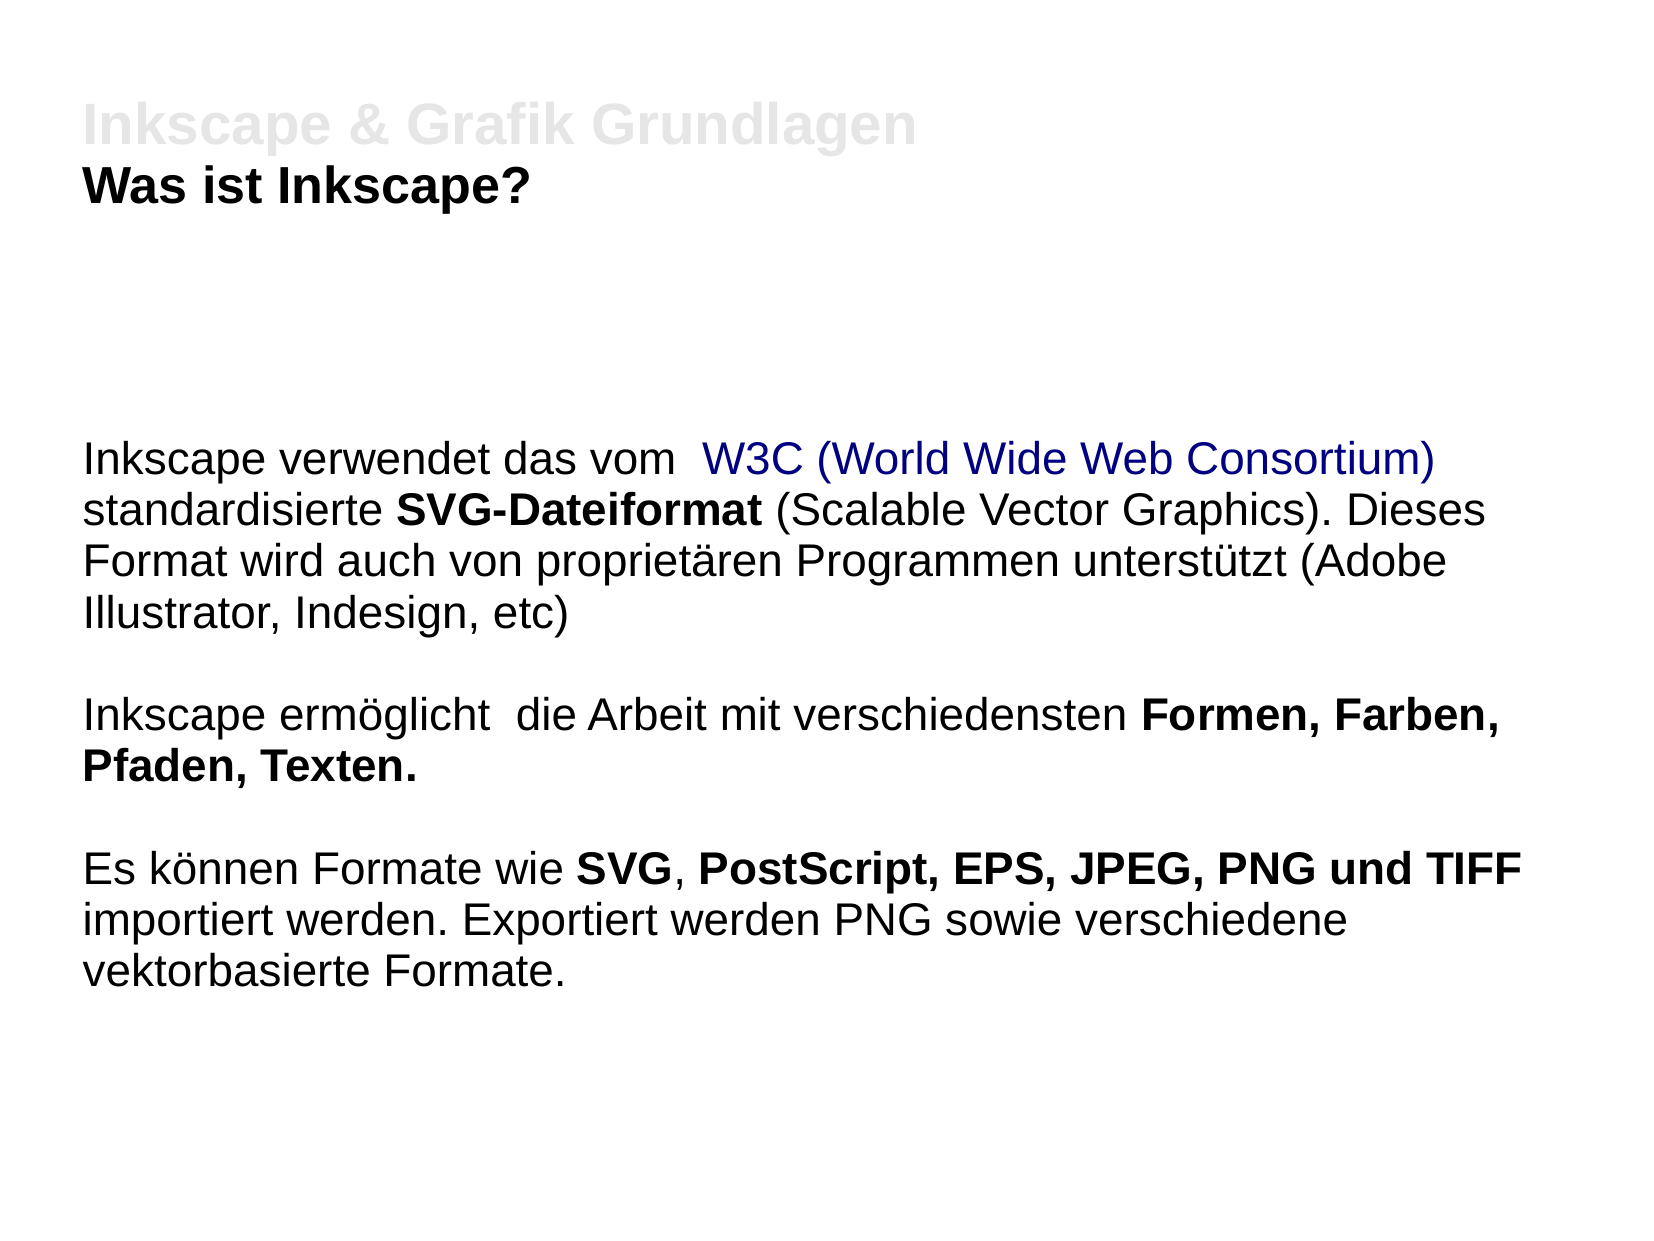

# Inkscape & Grafik Grundlagen Was ist Inkscape?
Inkscape verwendet das vom W3C (World Wide Web Consortium) standardisierte SVG-Dateiformat (Scalable Vector Graphics). Dieses Format wird auch von proprietären Programmen unterstützt (Adobe Illustrator, Indesign, etc)
Inkscape ermöglicht die Arbeit mit verschiedensten Formen, Farben, Pfaden, Texten.
Es können Formate wie SVG, PostScript, EPS, JPEG, PNG und TIFF importiert werden. Exportiert werden PNG sowie verschiedene vektorbasierte Formate.